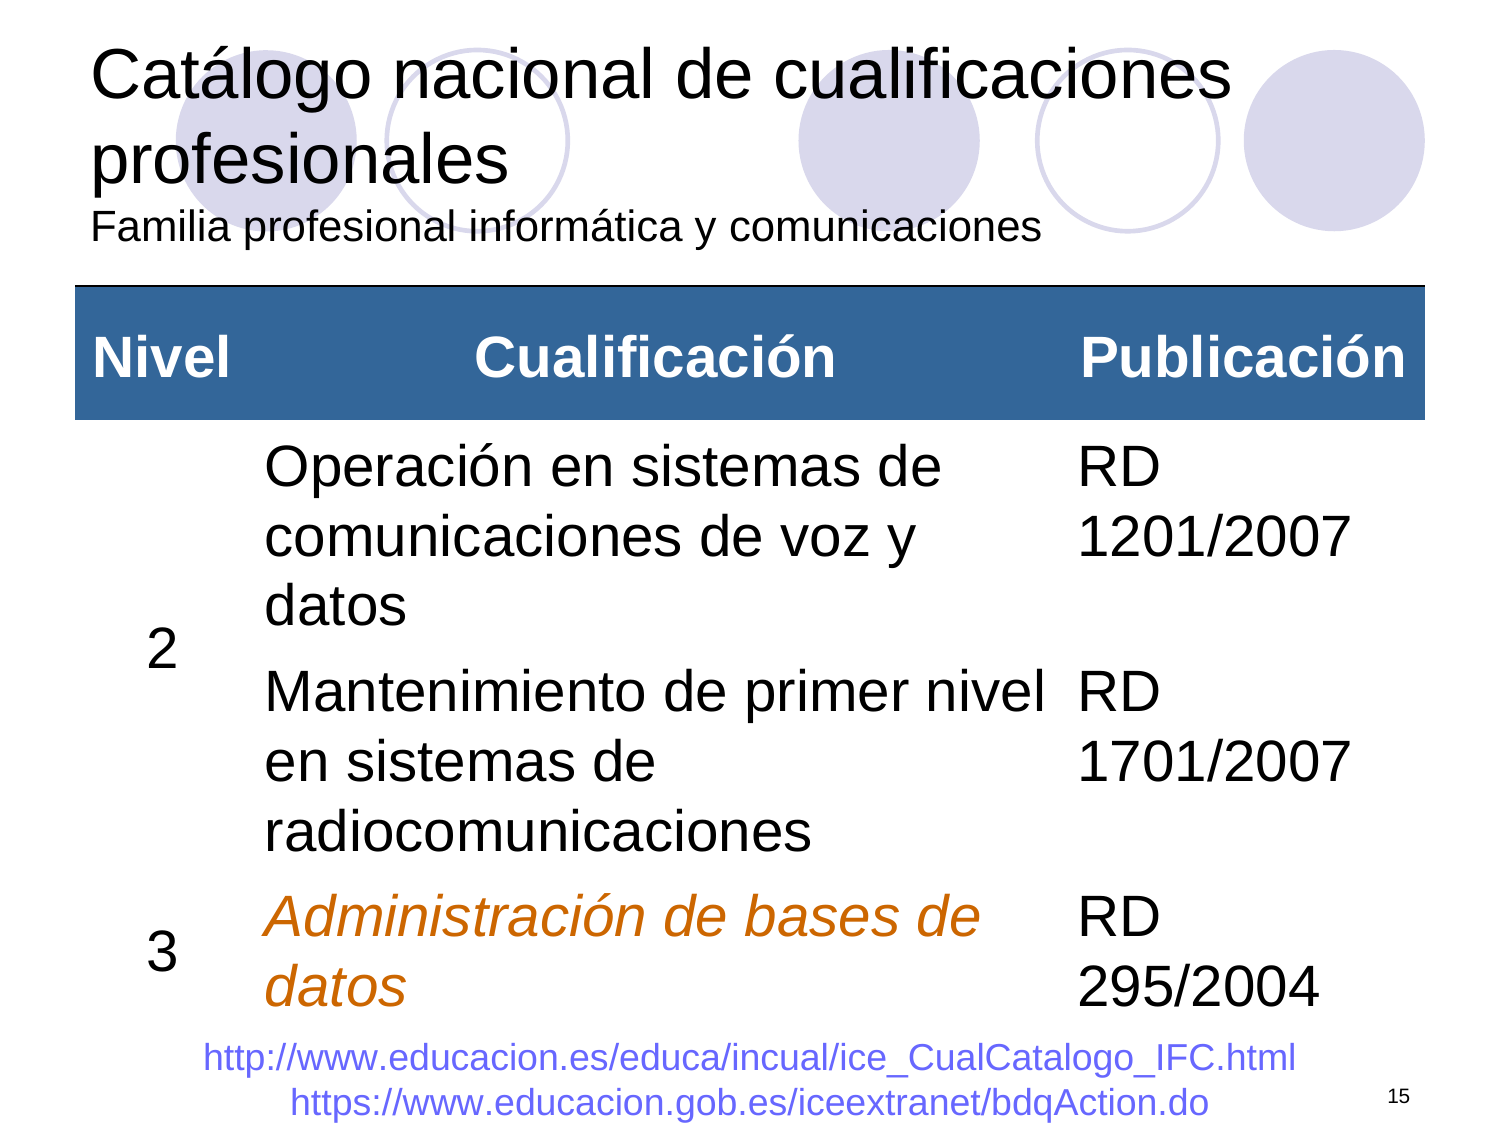

# Catálogo nacional de cualificaciones profesionales Familia profesional informática y comunicaciones
| Nivel | Cualificación | Publicación |
| --- | --- | --- |
| 2 | Operación en sistemas de comunicaciones de voz y datos | RD 1201/2007 |
| | Mantenimiento de primer nivel en sistemas de radiocomunicaciones | RD 1701/2007 |
| 3 | Administración de bases de datos | RD 295/2004 |
http://www.educacion.es/educa/incual/ice_CualCatalogo_IFC.html
https://www.educacion.gob.es/iceextranet/bdqAction.do